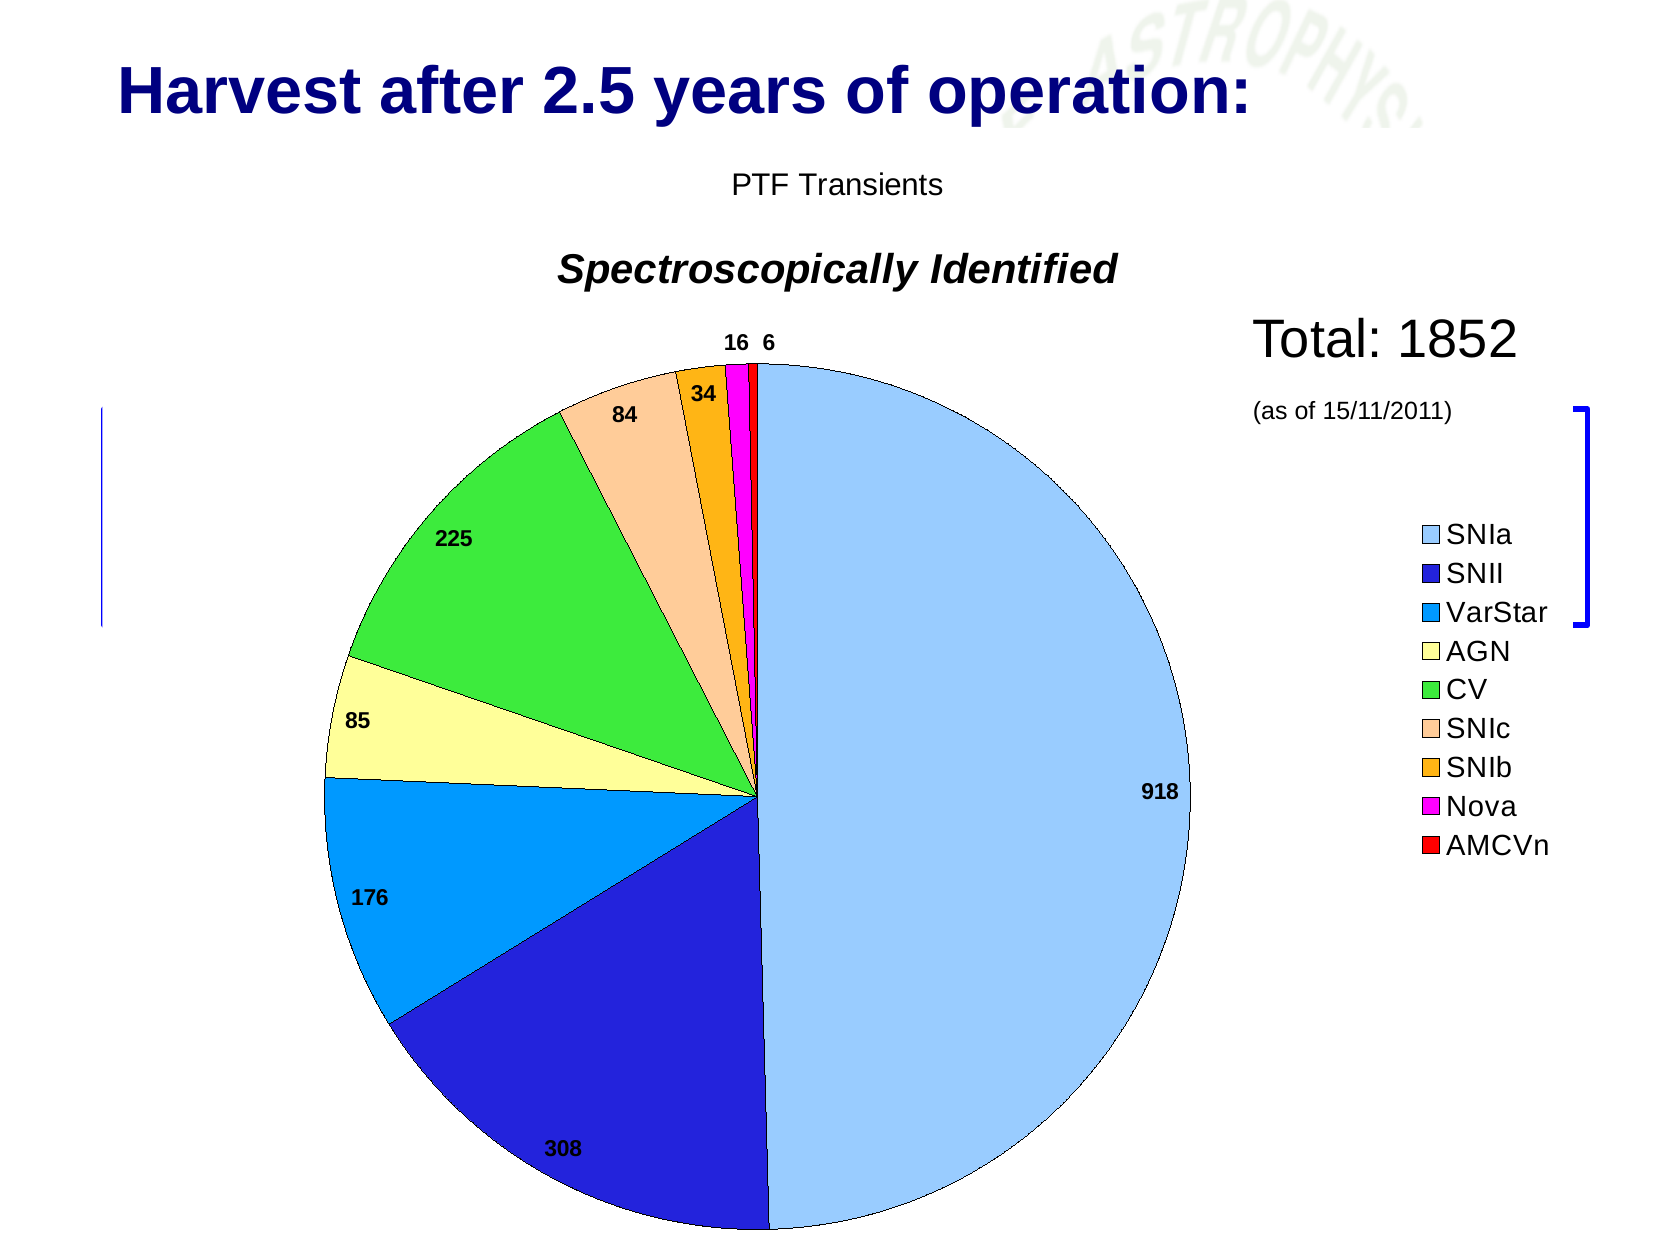

Harvest after 2.5 years of operation:
### Chart: PTF Transients
Spectroscopically Identified
| Category | Column B |
|---|---|
| SNIa | 918.0 |
| SNII | 308.0 |
| VarStar | 176.0 |
| AGN | 85.0 |
| CV | 225.0 |
| SNIc | 84.0 |
| SNIb | 34.0 |
| Nova | 16.0 |
| AMCVn | 6.0 |Total: 1852
(as of 15/11/2011)
 1 transient every 20 minutes
 1 high amplitude (>10%) variable every 10 minutes